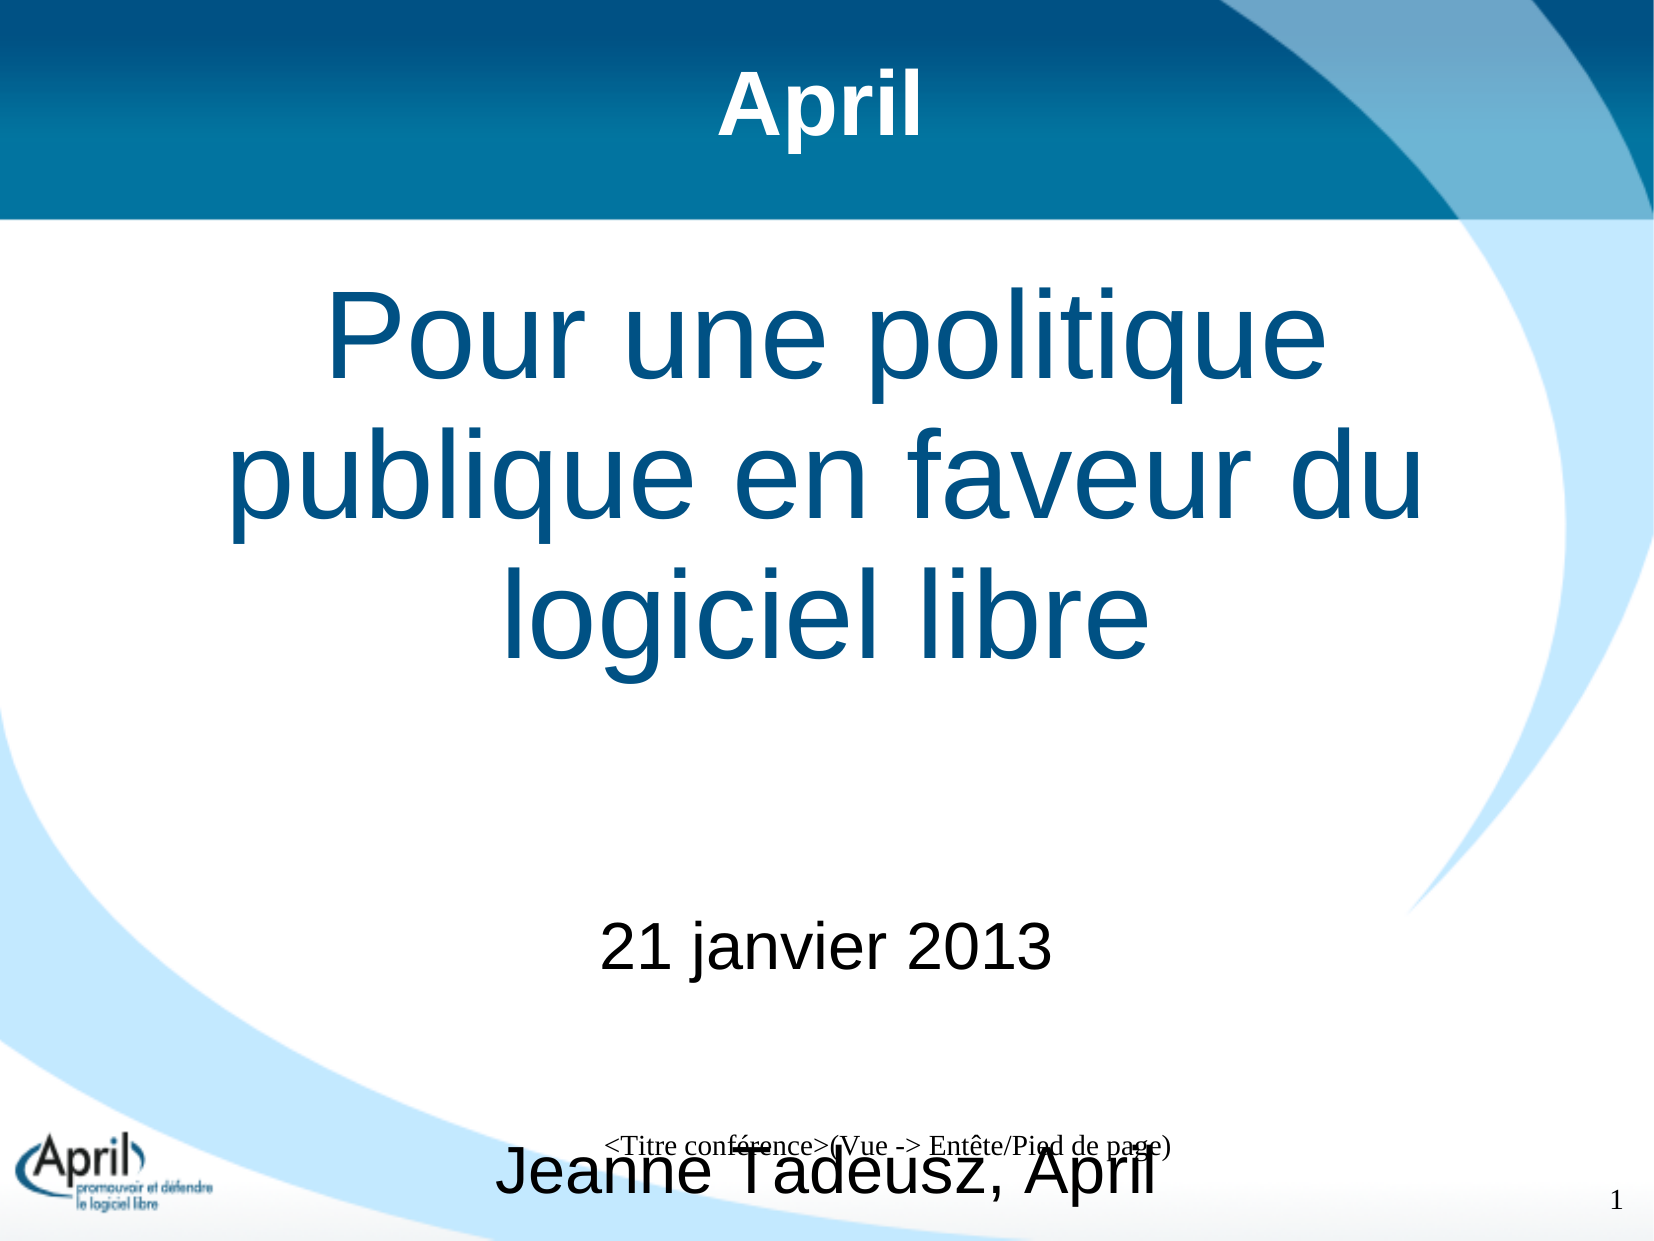

# April
Pour une politique publique en faveur du logiciel libre
21 janvier 2013
Jeanne Tadeusz, April
<Titre conférence>(Vue -> Entête/Pied de page)
1